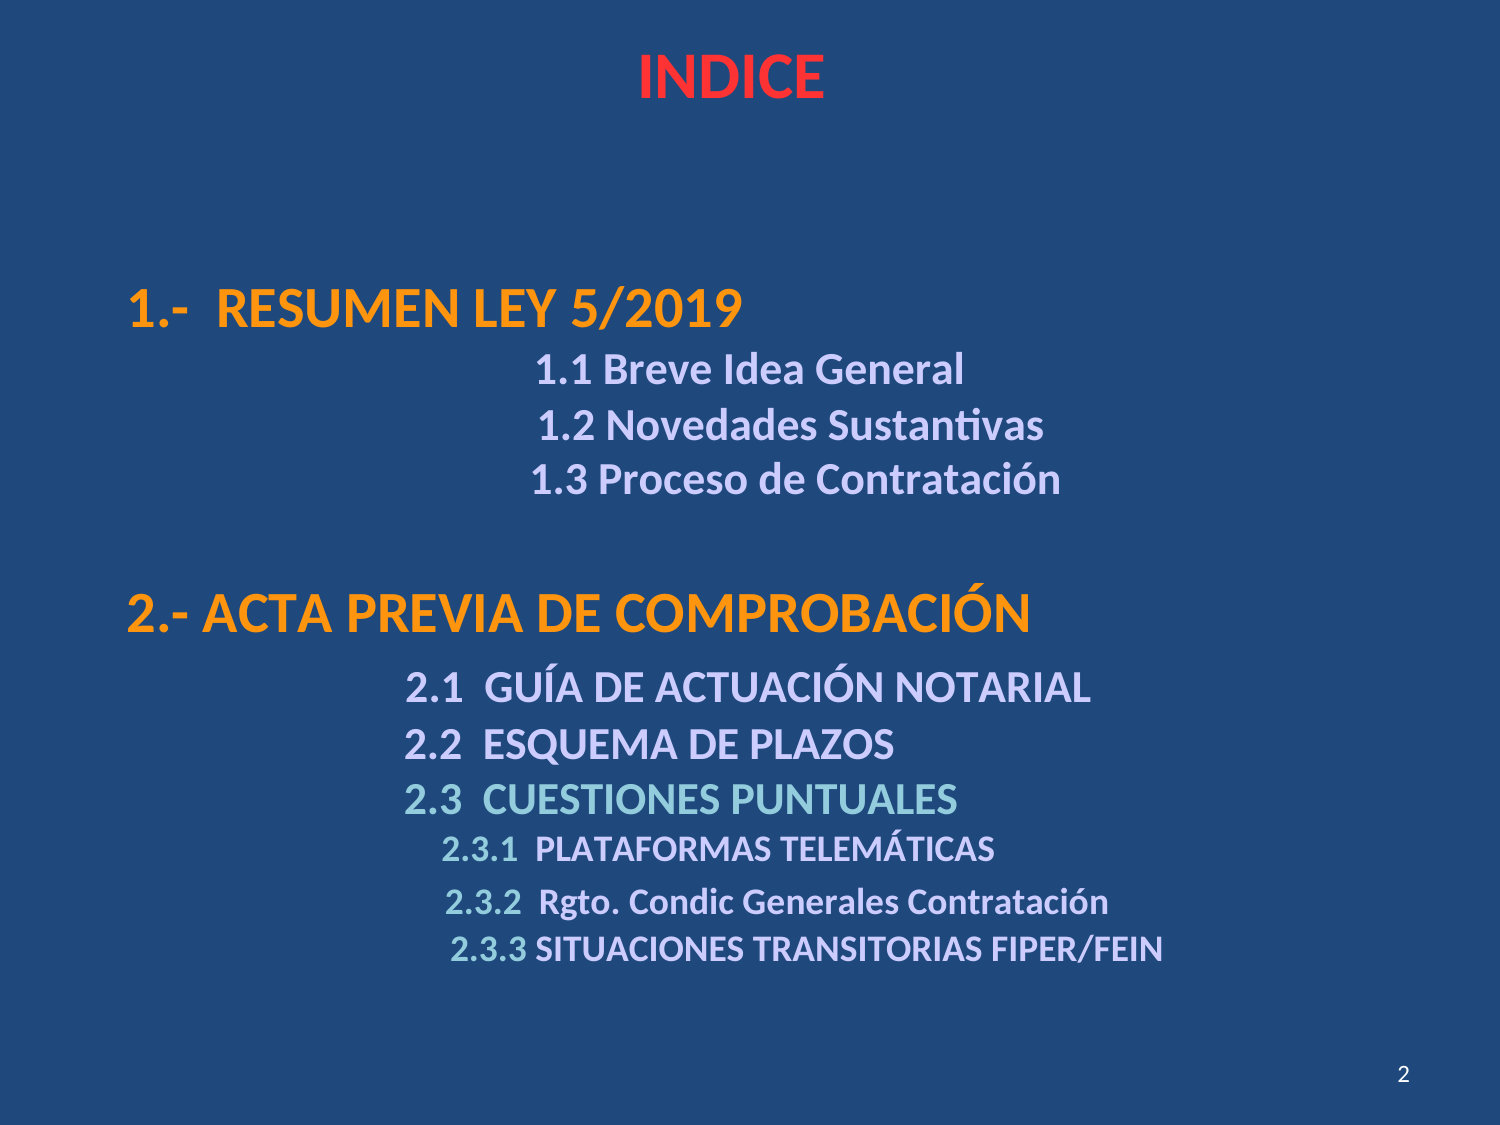

INDICE
1.- RESUMEN LEY 5/2019
1.1 Breve Idea General
 1.2 Novedades Sustantivas
 1.3 Proceso de Contratación
2.- ACTA PREVIA DE COMPROBACIÓN
 2.1 GUÍA DE ACTUACIÓN NOTARIAL
 2.2 ESQUEMA DE PLAZOS
 2.3 CUESTIONES PUNTUALES
 2.3.1 PLATAFORMAS TELEMÁTICAS
 2.3.2 Rgto. Condic Generales Contratación
 2.3.3 SITUACIONES TRANSITORIAS FIPER/FEIN